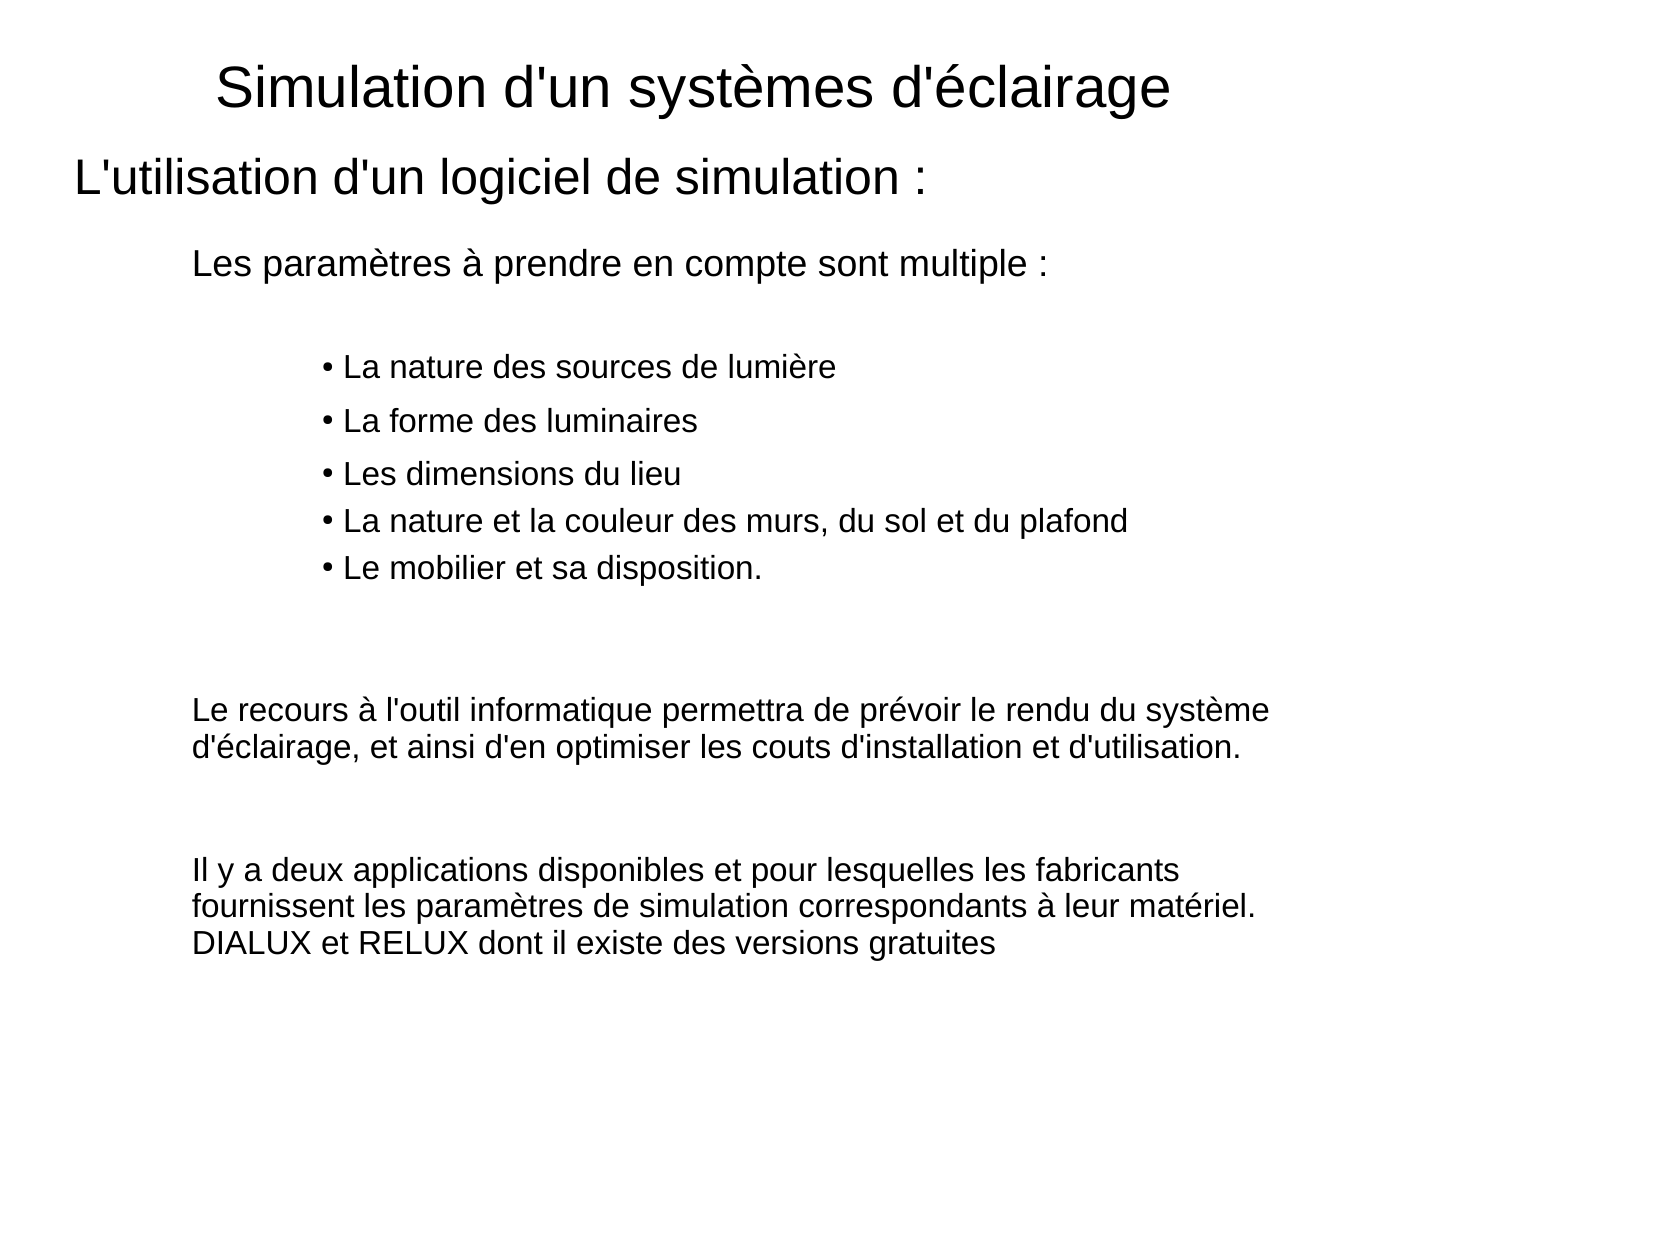

Simulation d'un systèmes d'éclairage
L'utilisation d'un logiciel de simulation :
Les paramètres à prendre en compte sont multiple :
 La nature des sources de lumière
 La forme des luminaires
 Les dimensions du lieu
 La nature et la couleur des murs, du sol et du plafond
 Le mobilier et sa disposition.
Le recours à l'outil informatique permettra de prévoir le rendu du système d'éclairage, et ainsi d'en optimiser les couts d'installation et d'utilisation.
Il y a deux applications disponibles et pour lesquelles les fabricants fournissent les paramètres de simulation correspondants à leur matériel. DIALUX et RELUX dont il existe des versions gratuites